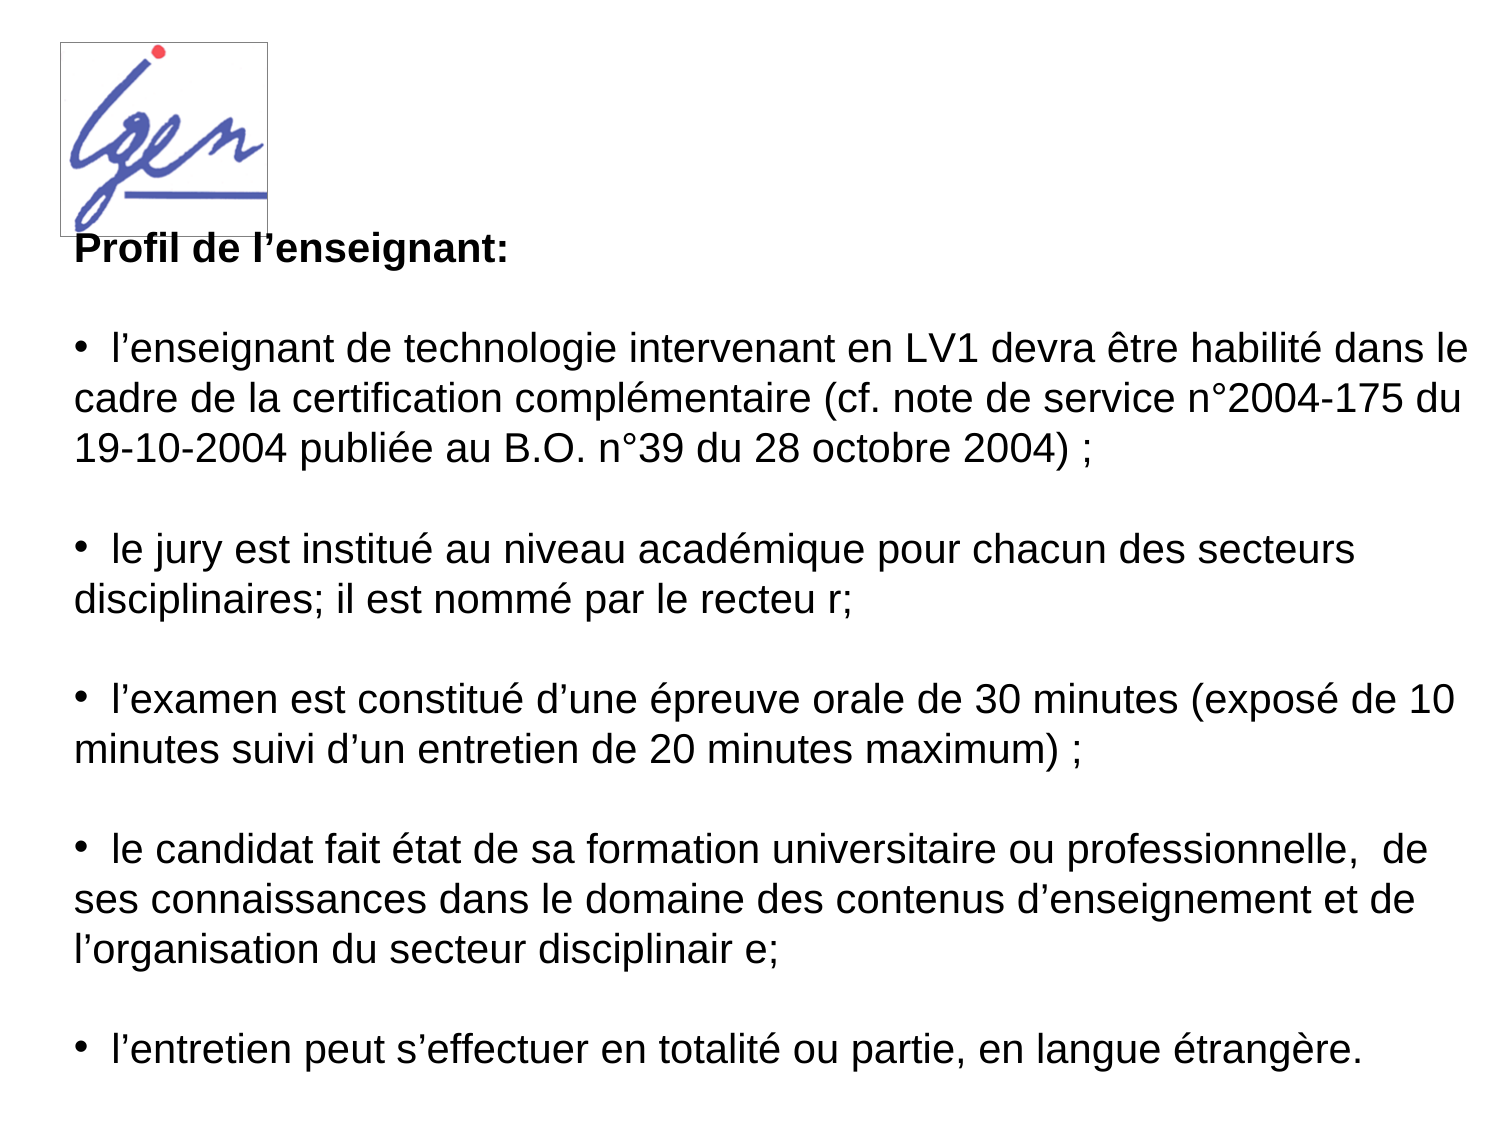

Profil de l’enseignant:
 l’enseignant de technologie intervenant en LV1 devra être habilité dans le cadre de la certification complémentaire (cf. note de service n°2004-175 du 19-10-2004 publiée au B.O. n°39 du 28 octobre 2004) ;
 le jury est institué au niveau académique pour chacun des secteurs disciplinaires; il est nommé par le recteu r;
 l’examen est constitué d’une épreuve orale de 30 minutes (exposé de 10 minutes suivi d’un entretien de 20 minutes maximum) ;
 le candidat fait état de sa formation universitaire ou professionnelle, de ses connaissances dans le domaine des contenus d’enseignement et de l’organisation du secteur disciplinair e;
 l’entretien peut s’effectuer en totalité ou partie, en langue étrangère.